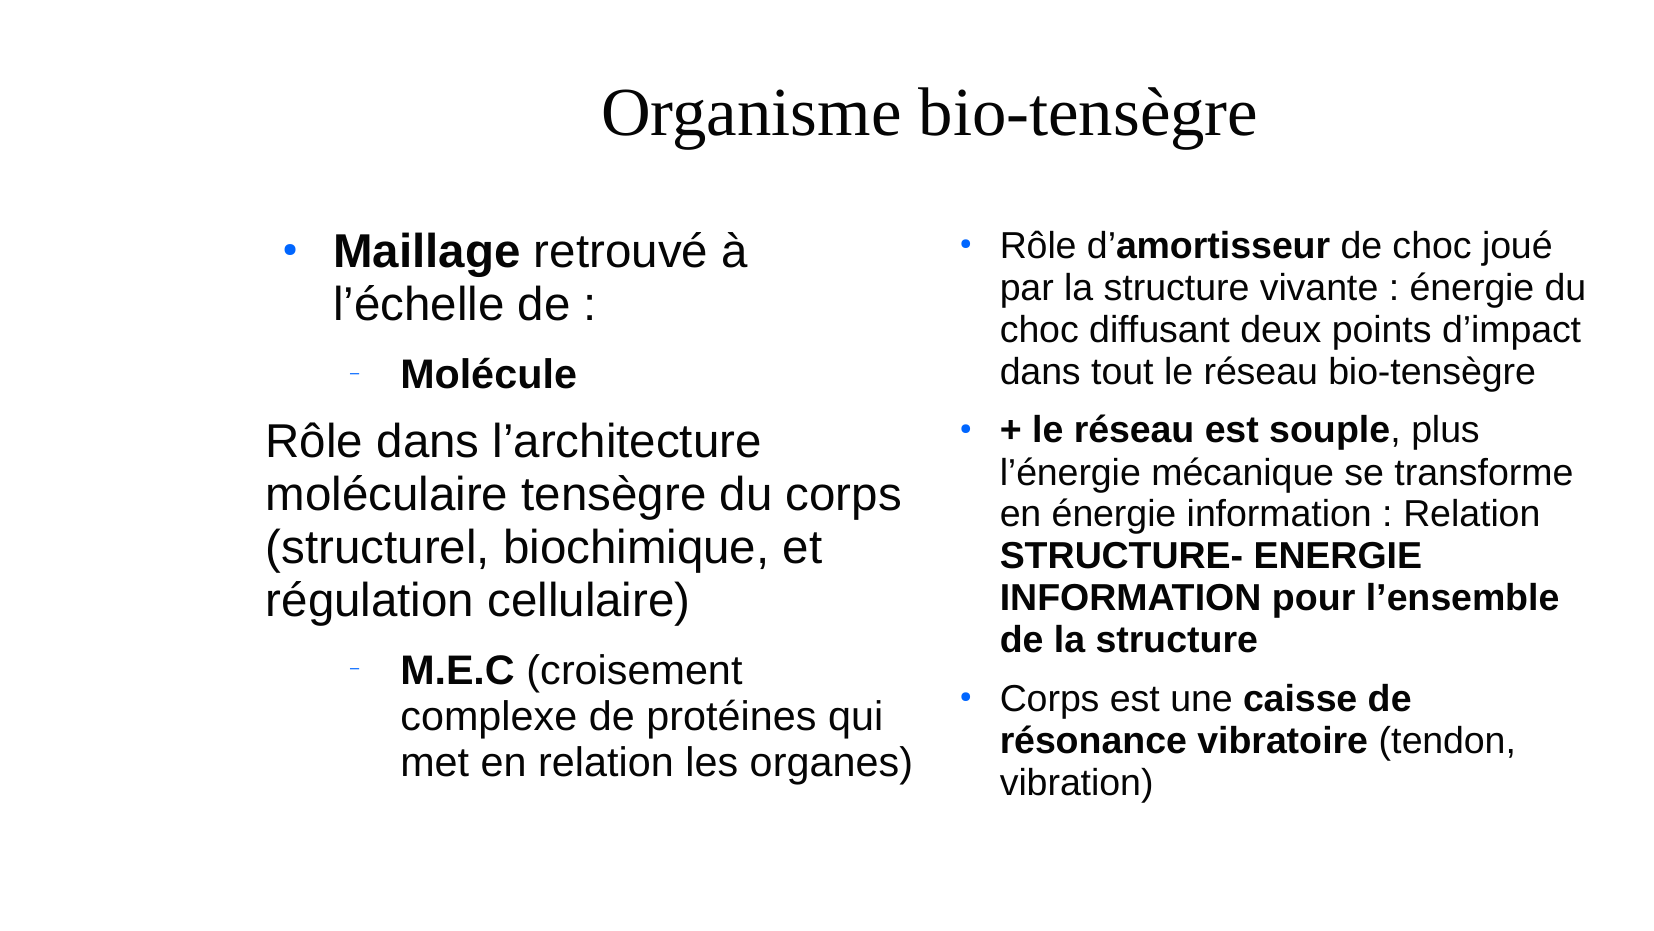

# Organisme bio-tensègre
Maillage retrouvé à l’échelle de :
Molécule
Rôle dans l’architecture moléculaire tensègre du corps (structurel, biochimique, et régulation cellulaire)
M.E.C (croisement complexe de protéines qui met en relation les organes)
Rôle d’amortisseur de choc joué par la structure vivante : énergie du choc diffusant deux points d’impact dans tout le réseau bio-tensègre
+ le réseau est souple, plus l’énergie mécanique se transforme en énergie information : Relation STRUCTURE- ENERGIE INFORMATION pour l’ensemble de la structure
Corps est une caisse de résonance vibratoire (tendon, vibration)
Le tissu conjonctif, par Nicolas Truffart, Ecole Française d'Ashtanga Yoga
19